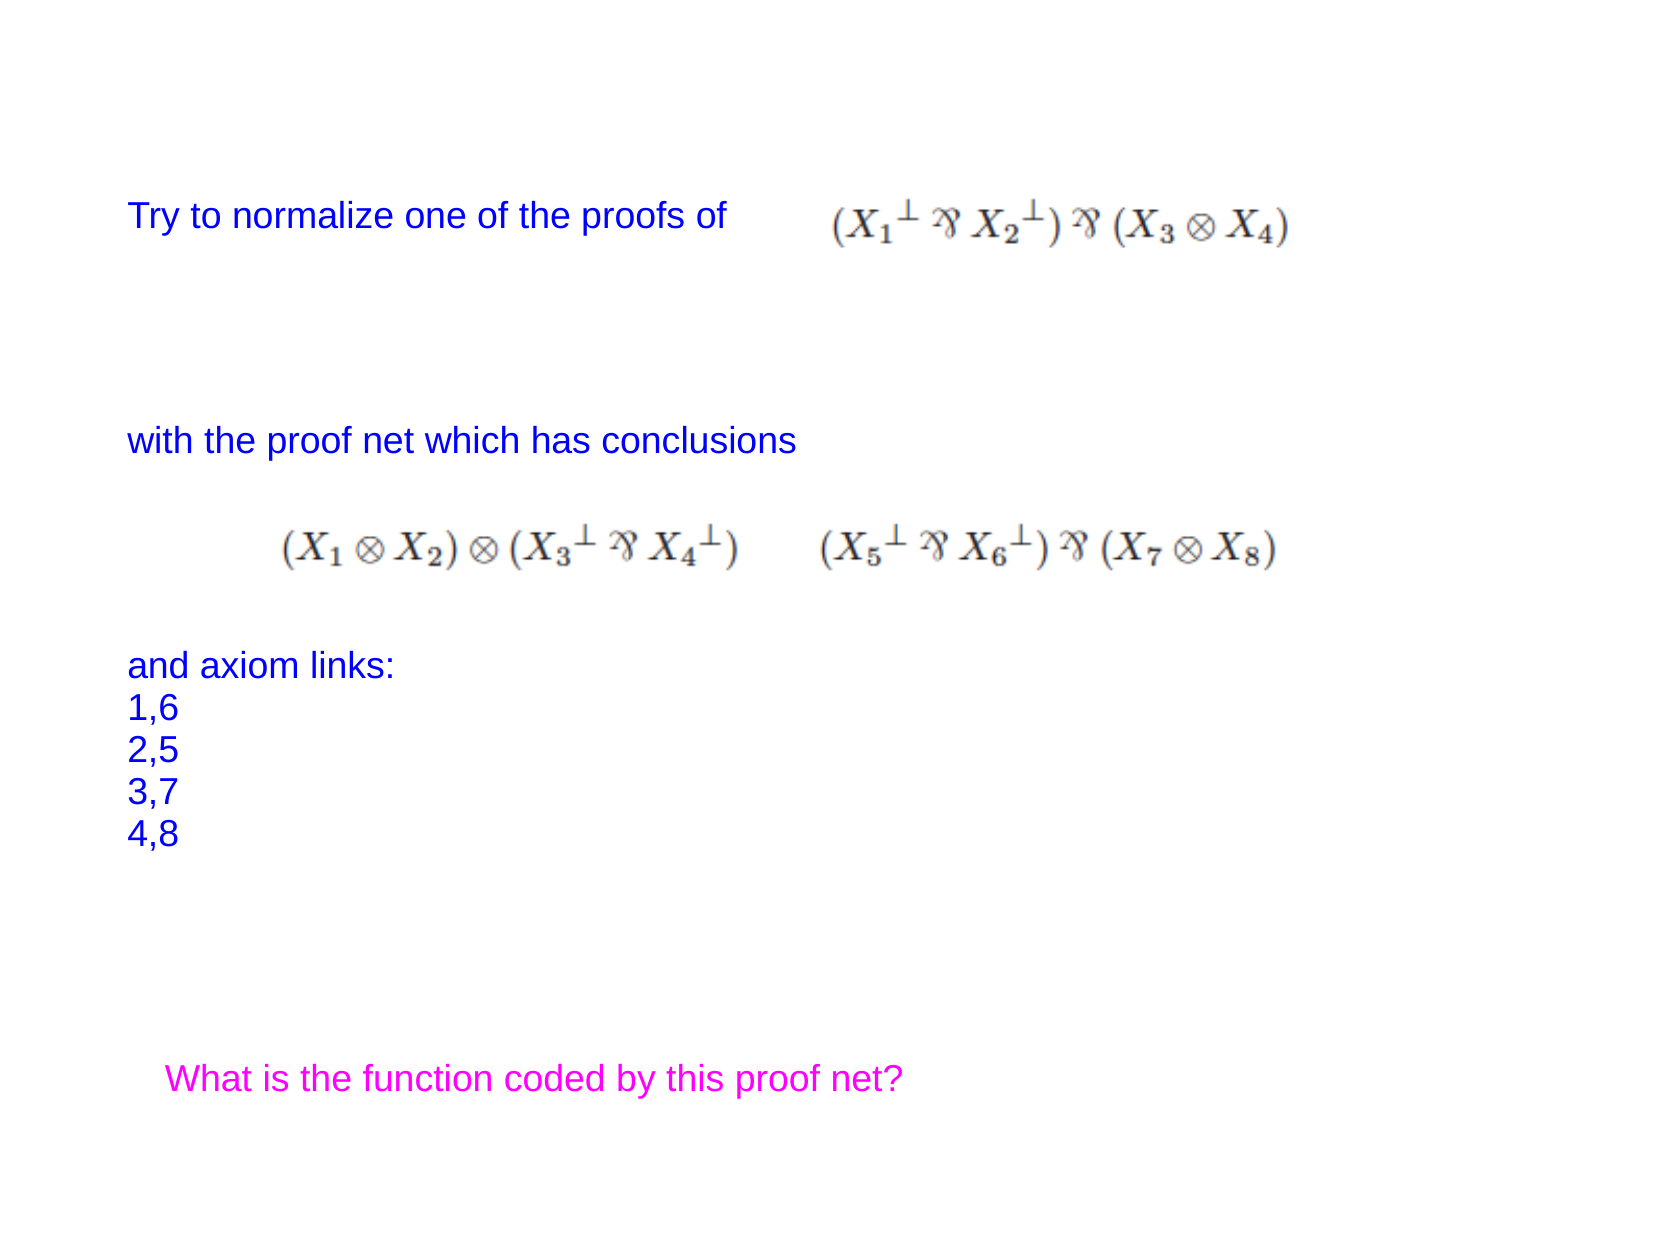

Try to normalize one of the proofs of
with the proof net which has conclusions
and axiom links:
1,6
2,5
3,7
4,8
What is the function coded by this proof net?